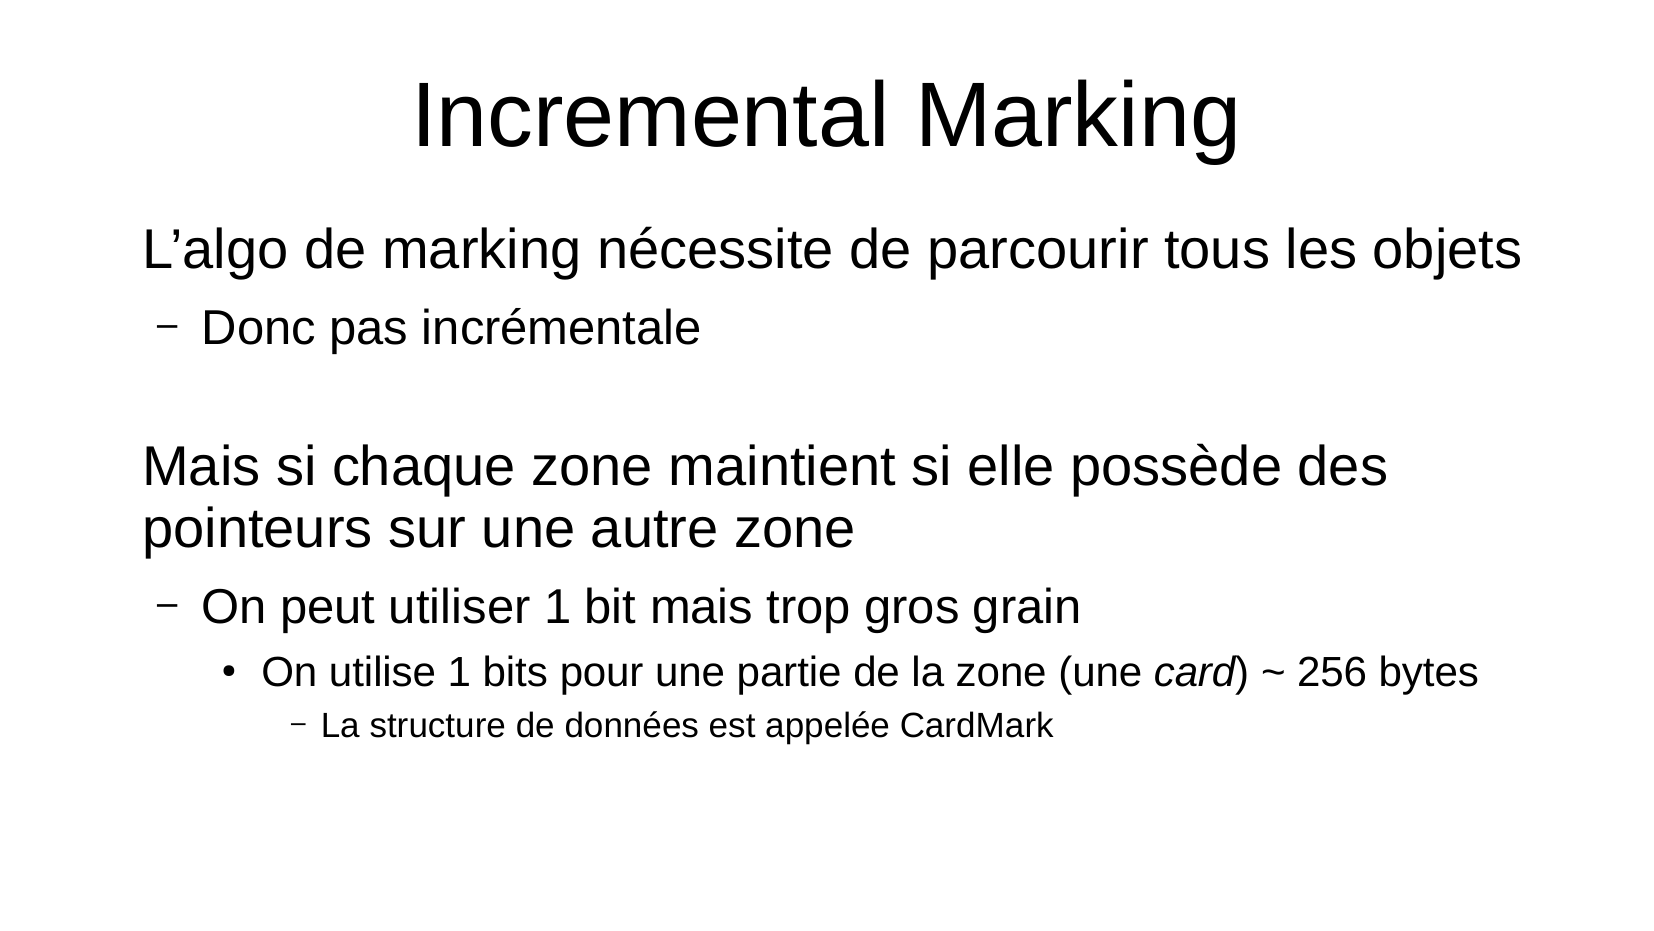

# Incremental Marking
L’algo de marking nécessite de parcourir tous les objets
Donc pas incrémentale
Mais si chaque zone maintient si elle possède des pointeurs sur une autre zone
On peut utiliser 1 bit mais trop gros grain
On utilise 1 bits pour une partie de la zone (une card) ~ 256 bytes
La structure de données est appelée CardMark